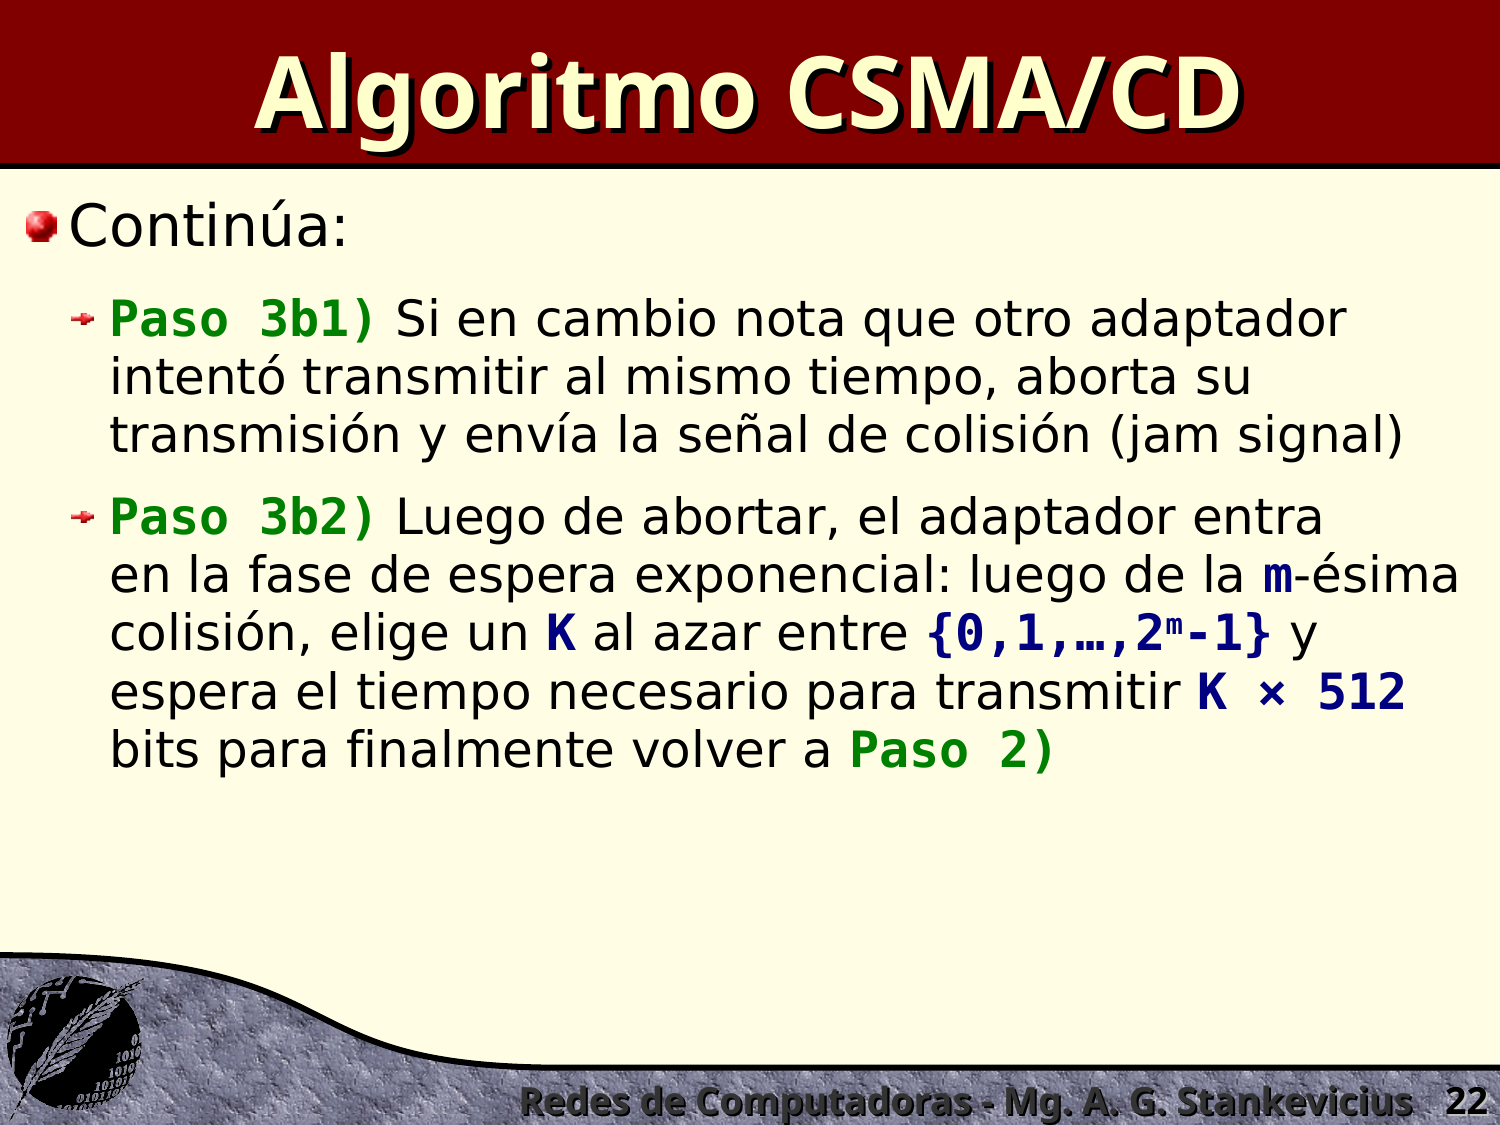

# Algoritmo CSMA/CD
Continúa:
Paso 3b1) Si en cambio nota que otro adaptador intentó transmitir al mismo tiempo, aborta su transmisión y envía la señal de colisión (jam signal)
Paso 3b2) Luego de abortar, el adaptador entra
en la fase de espera exponencial: luego de la m-ésima colisión, elige un K al azar entre {0,1,…,2m-1} y
espera el tiempo necesario para transmitir K × 512 bits para finalmente volver a Paso 2)
22